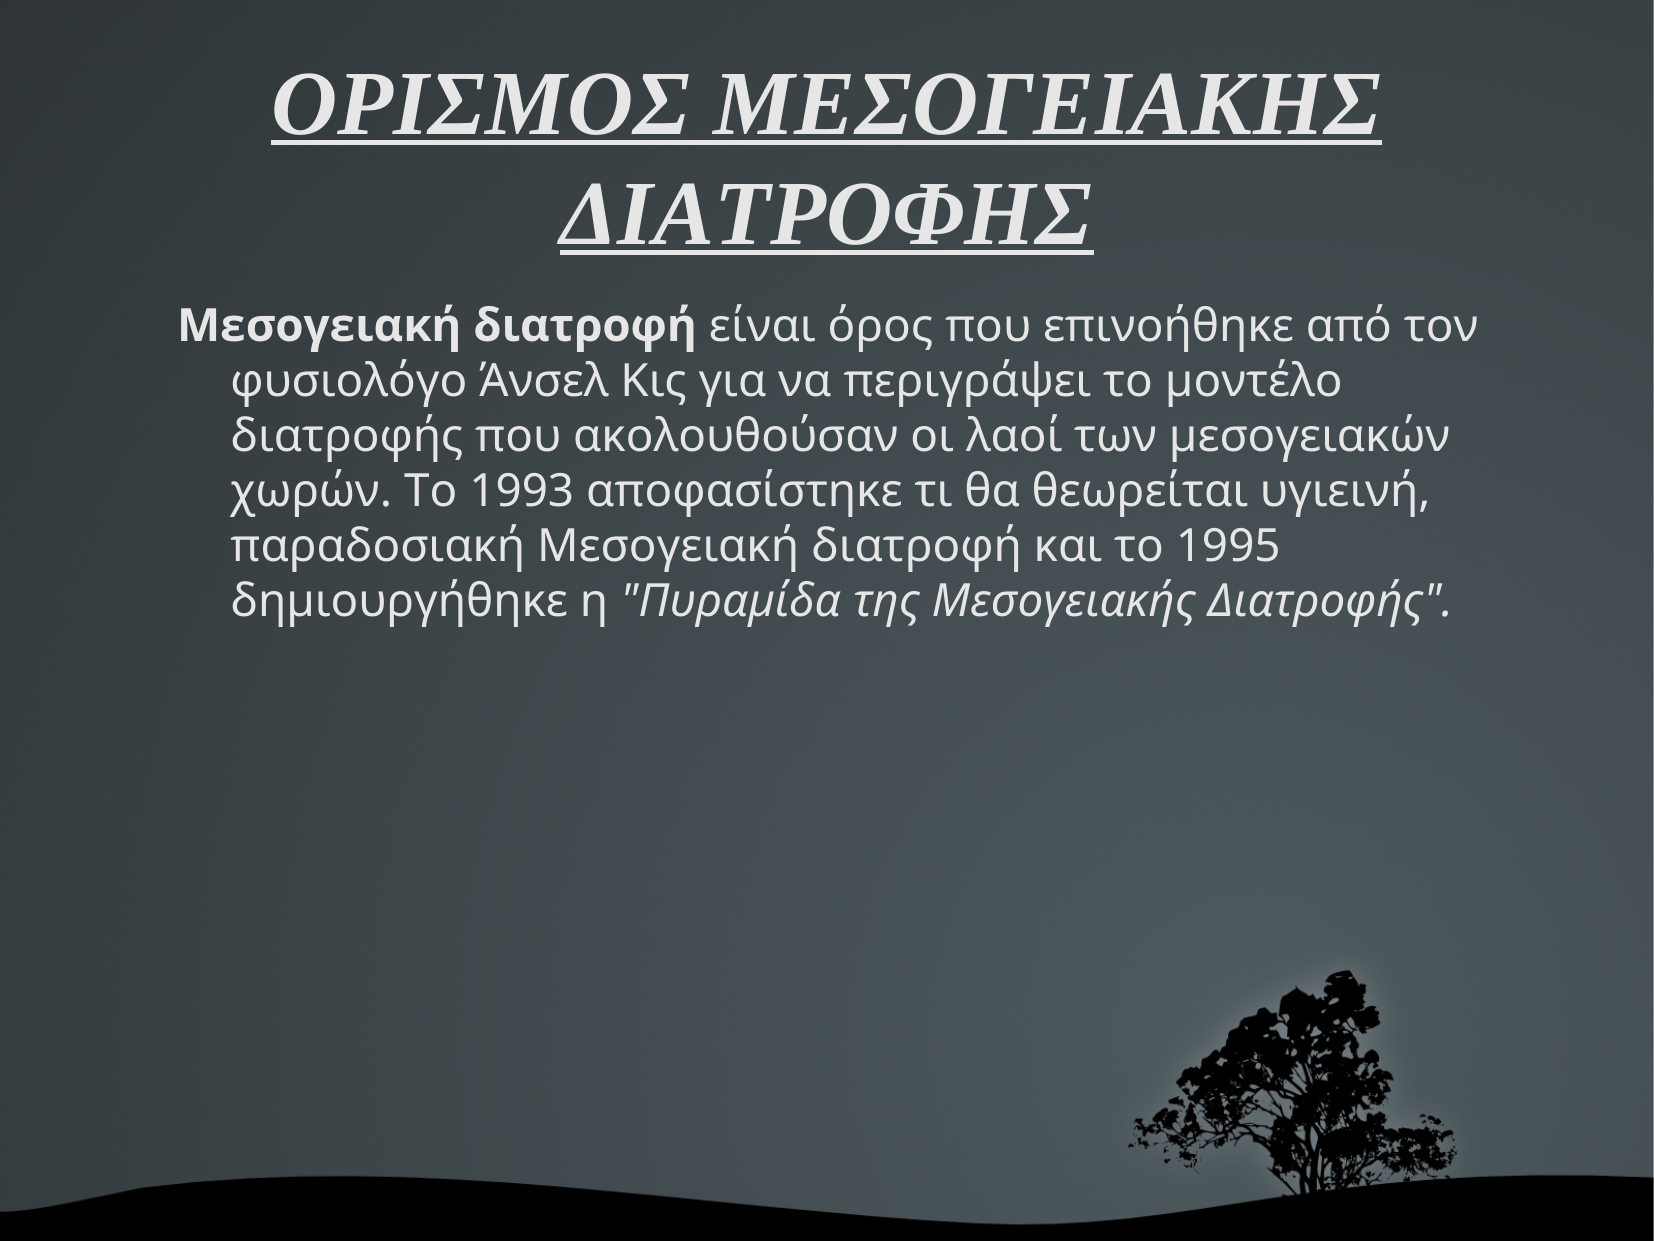

# ΟΡΙΣΜΟΣ ΜΕΣΟΓΕΙΑΚΗΣ ΔΙΑΤΡΟΦΗΣ
Μεσογειακή διατροφή είναι όρος που επινοήθηκε από τον φυσιολόγο Άνσελ Κις για να περιγράψει το μοντέλο διατροφής που ακολουθούσαν οι λαοί των μεσογειακών χωρών. Το 1993 αποφασίστηκε τι θα θεωρείται υγιεινή, παραδοσιακή Μεσογειακή διατροφή και το 1995 δημιουργήθηκε η "Πυραμίδα της Μεσογειακής Διατροφής".